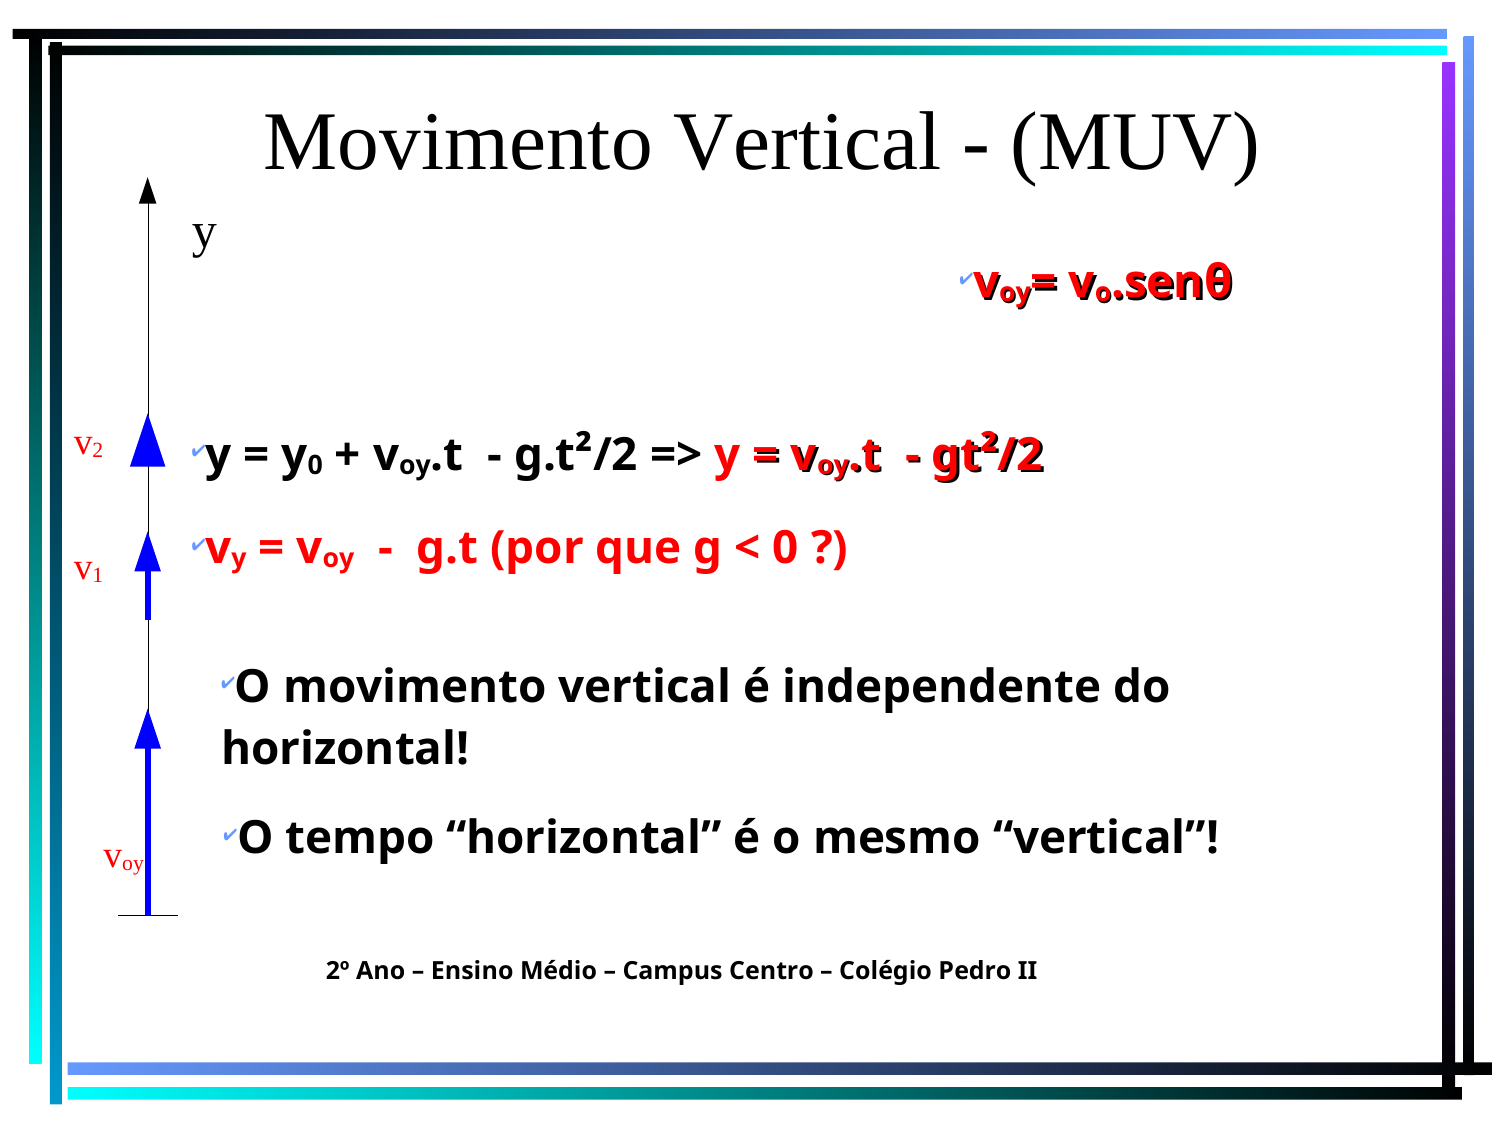

# Movimento Vertical - (MUV)
y
voy= vo.senθ
v2
y = y0 + voy.t - g.t²/2 => y = voy.t - gt²/2
vy = voy - g.t (por que g < 0 ?)
v1
O movimento vertical é independente do horizontal!
O tempo “horizontal” é o mesmo “vertical”!
voy
2º Ano – Ensino Médio – Campus Centro – Colégio Pedro II